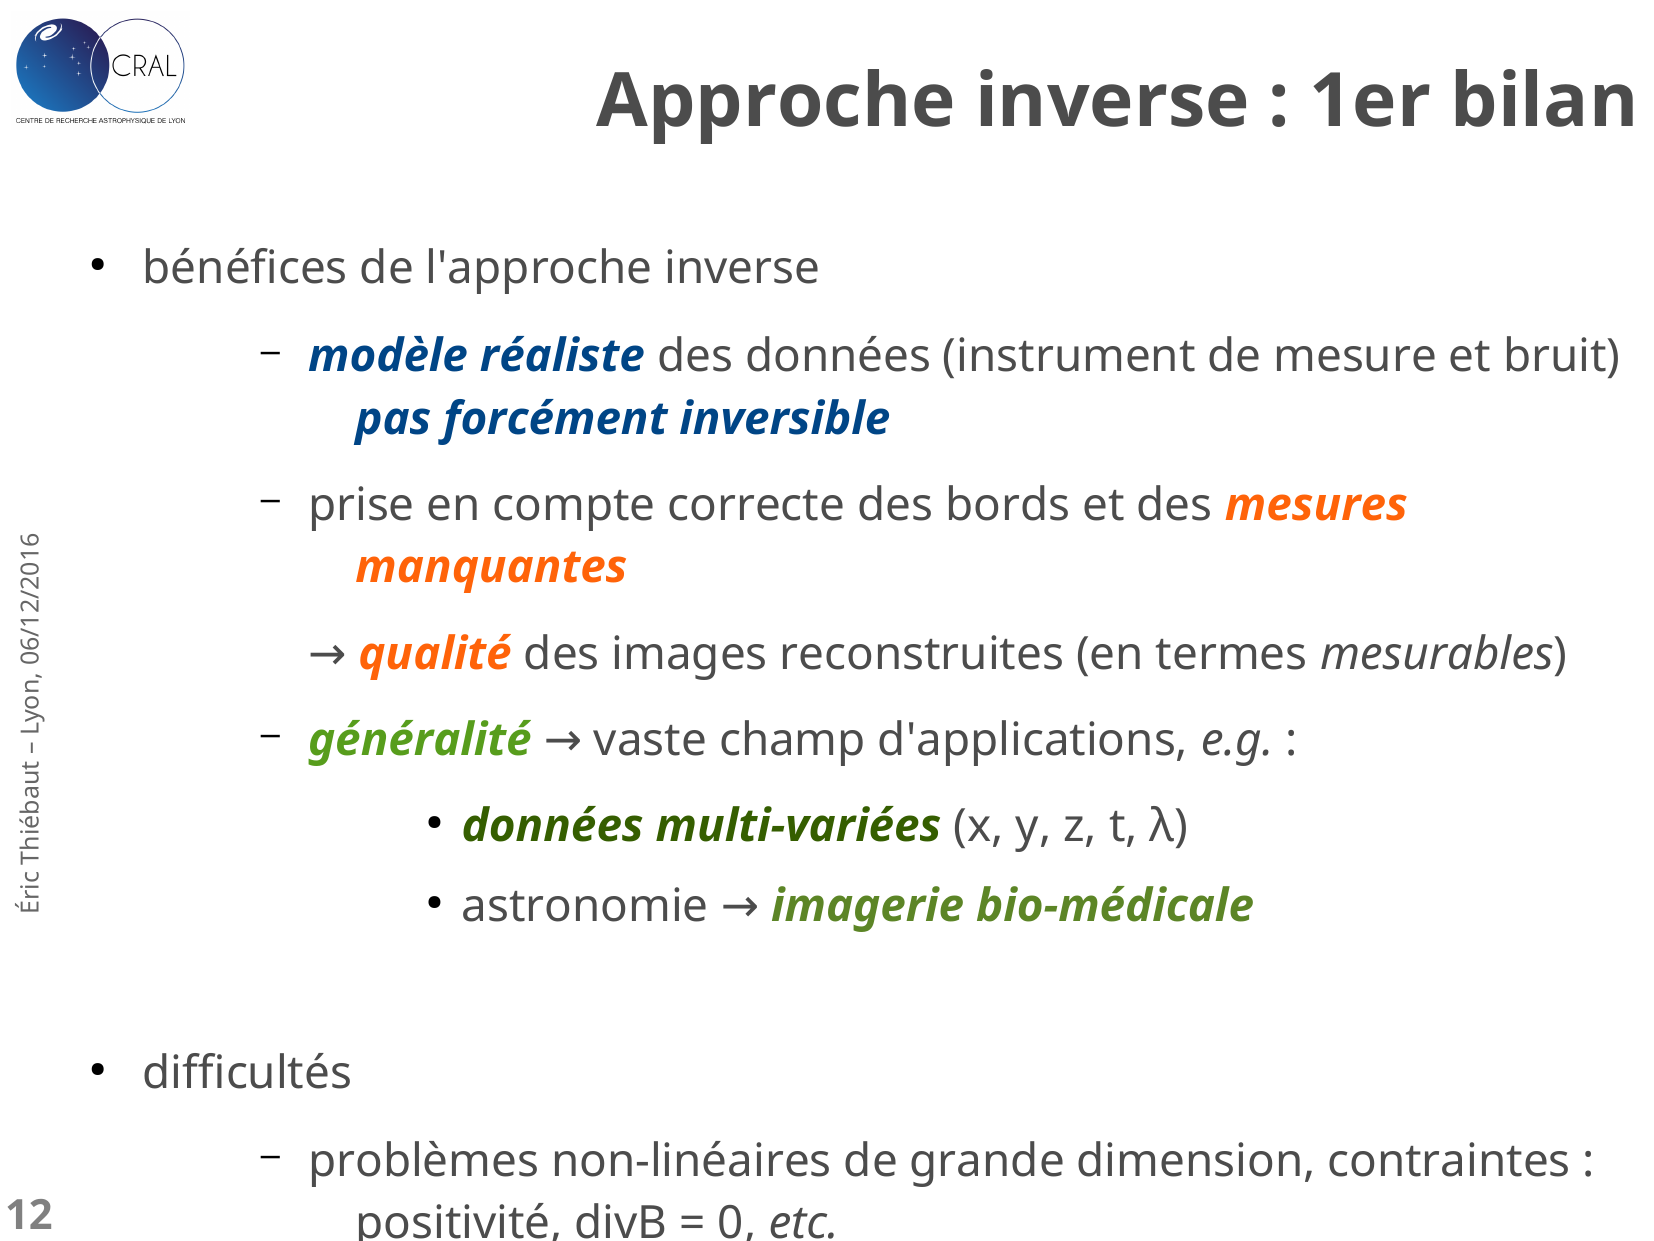

# Approche inverse : 1er bilan
bénéfices de l'approche inverse
modèle réaliste des données (instrument de mesure et bruit) pas forcément inversible
prise en compte correcte des bords et des mesures manquantes
→ qualité des images reconstruites (en termes mesurables)
généralité → vaste champ d'applications, e.g. :
données multi-variées (x, y, z, t, λ)
astronomie → imagerie bio-médicale
difficultés
problèmes non-linéaires de grande dimension, contraintes : positivité, divB = 0, etc.
étalonnage de la réponse instrumentale
12